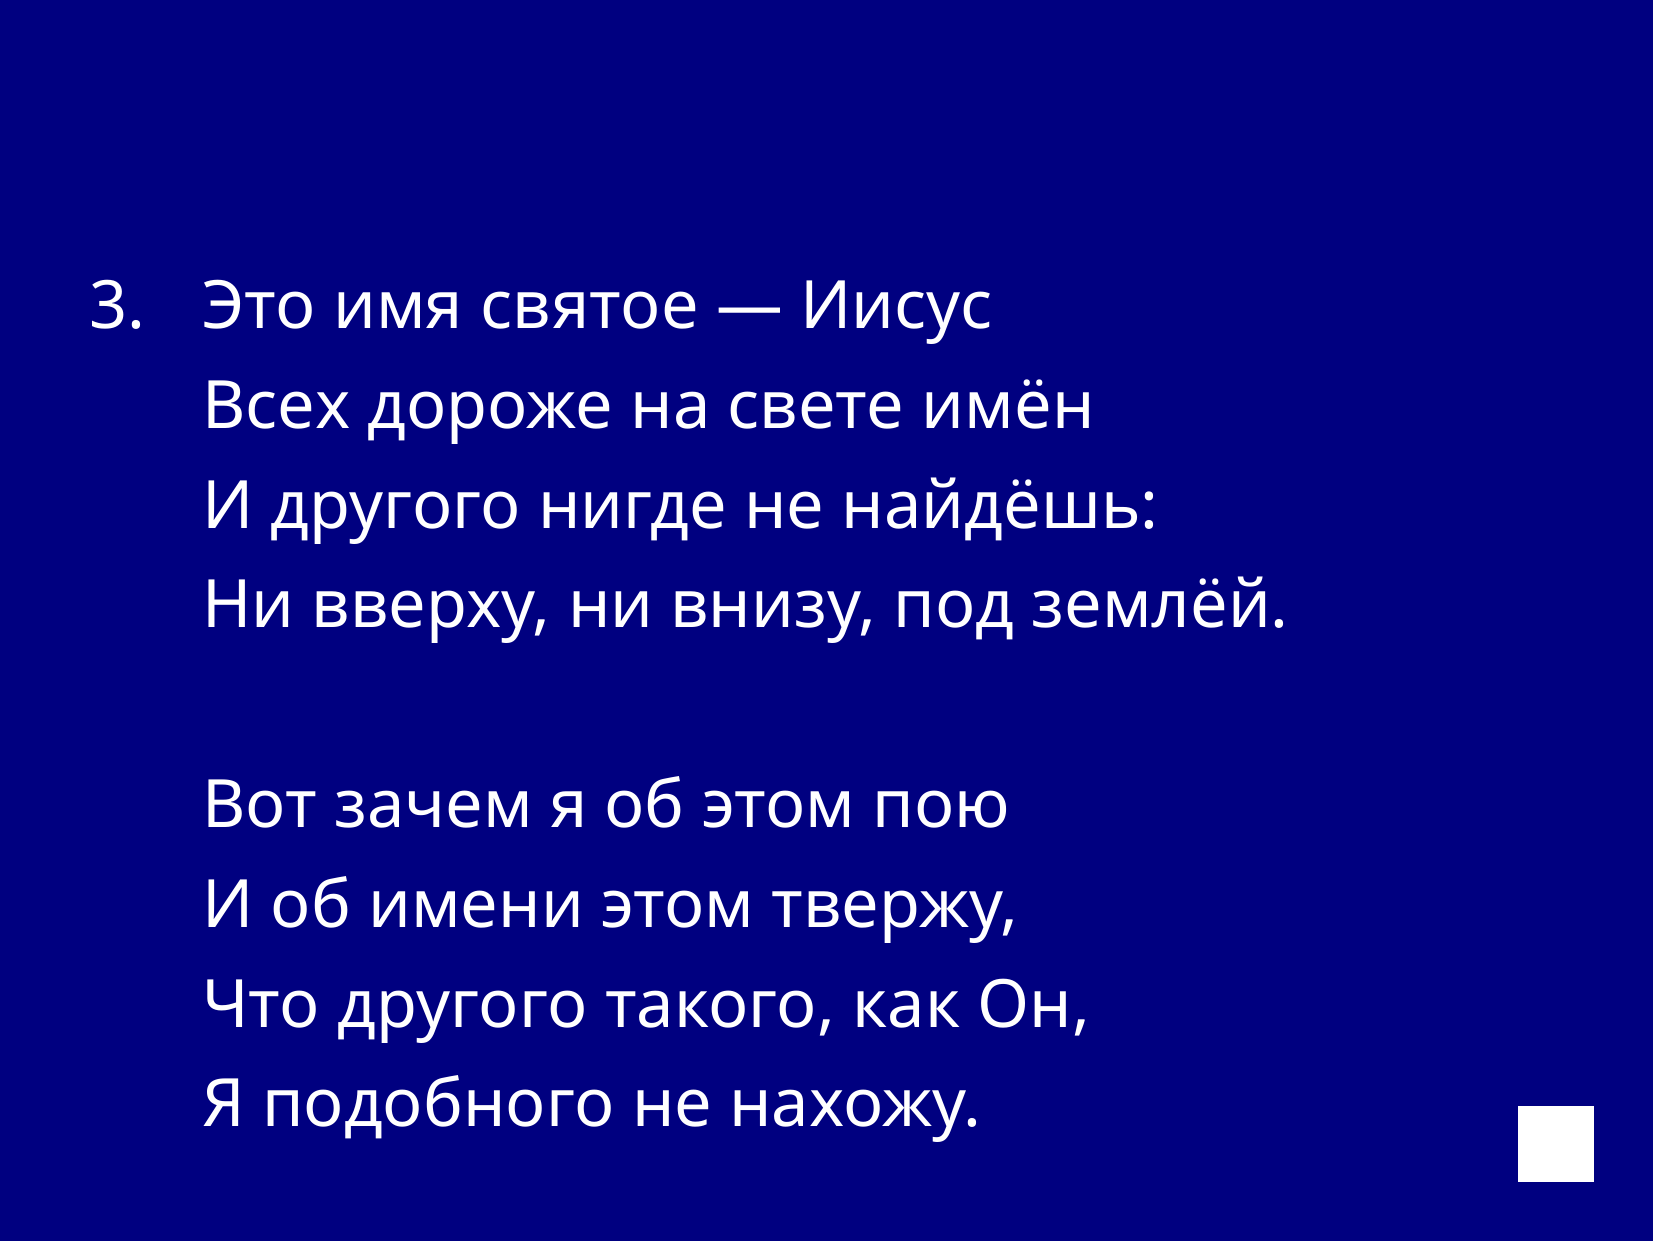

3.	Это имя святое — Иисус
	Всех дороже на свете имён
	И другого нигде не найдёшь:
	Ни вверху, ни внизу, под землёй.
	Вот зачем я об этом пою
	И об имени этом твержу,
	Что другого такого, как Он,
	Я подобного не нахожу.